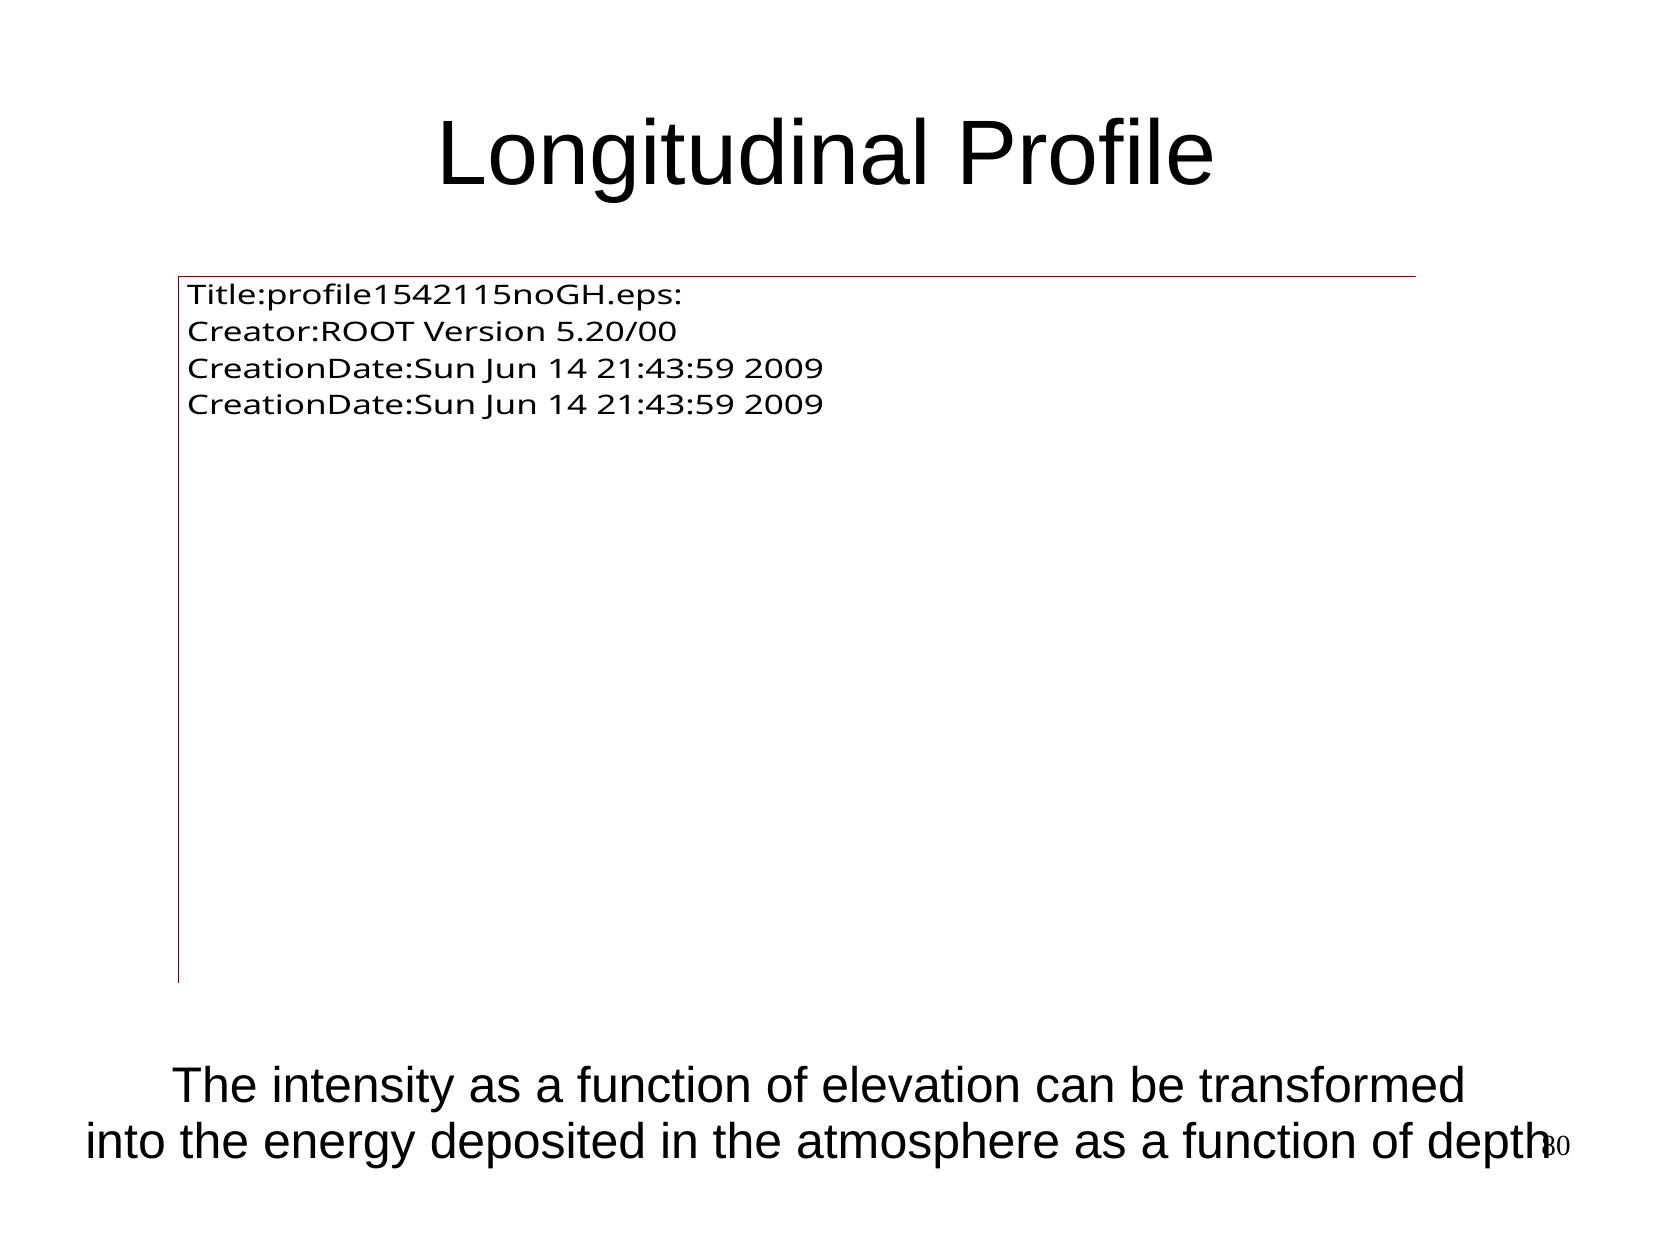

# Longitudinal Profile
The intensity as a function of elevation can be transformed
into the energy deposited in the atmosphere as a function of depth
80